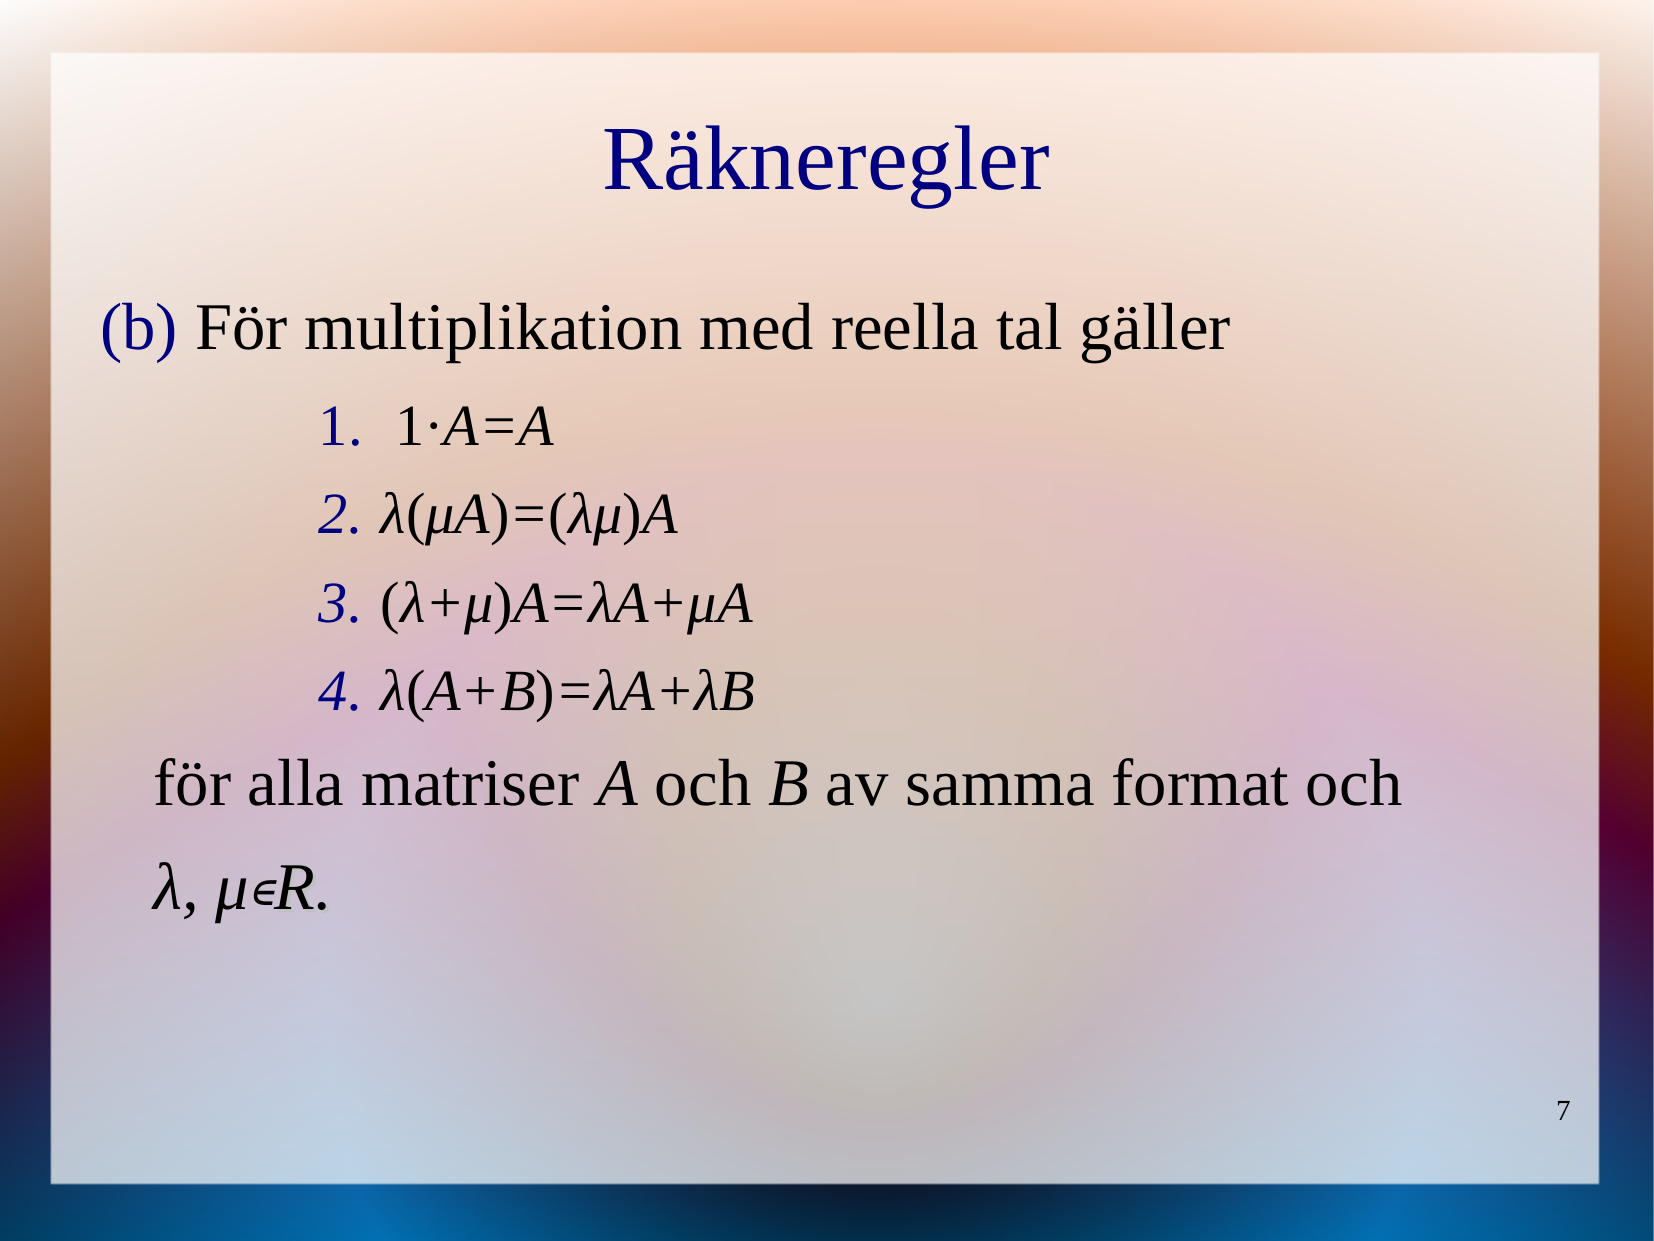

# Räkneregler
 För multiplikation med reella tal gäller
 1·A=A
 λ(μA)=(λμ)A
 (λ+μ)A=λA+μA
 λ(A+B)=λA+λB
för alla matriser A och B av samma format och
λ, μ∊R.
7
 För multiplikation med reella tal gäller
 1· A=A
 λ(μA)=(λμ)A
 För multiplikation med reella tal gäller
 1· A=A
 λ(μA)=(λμ)A